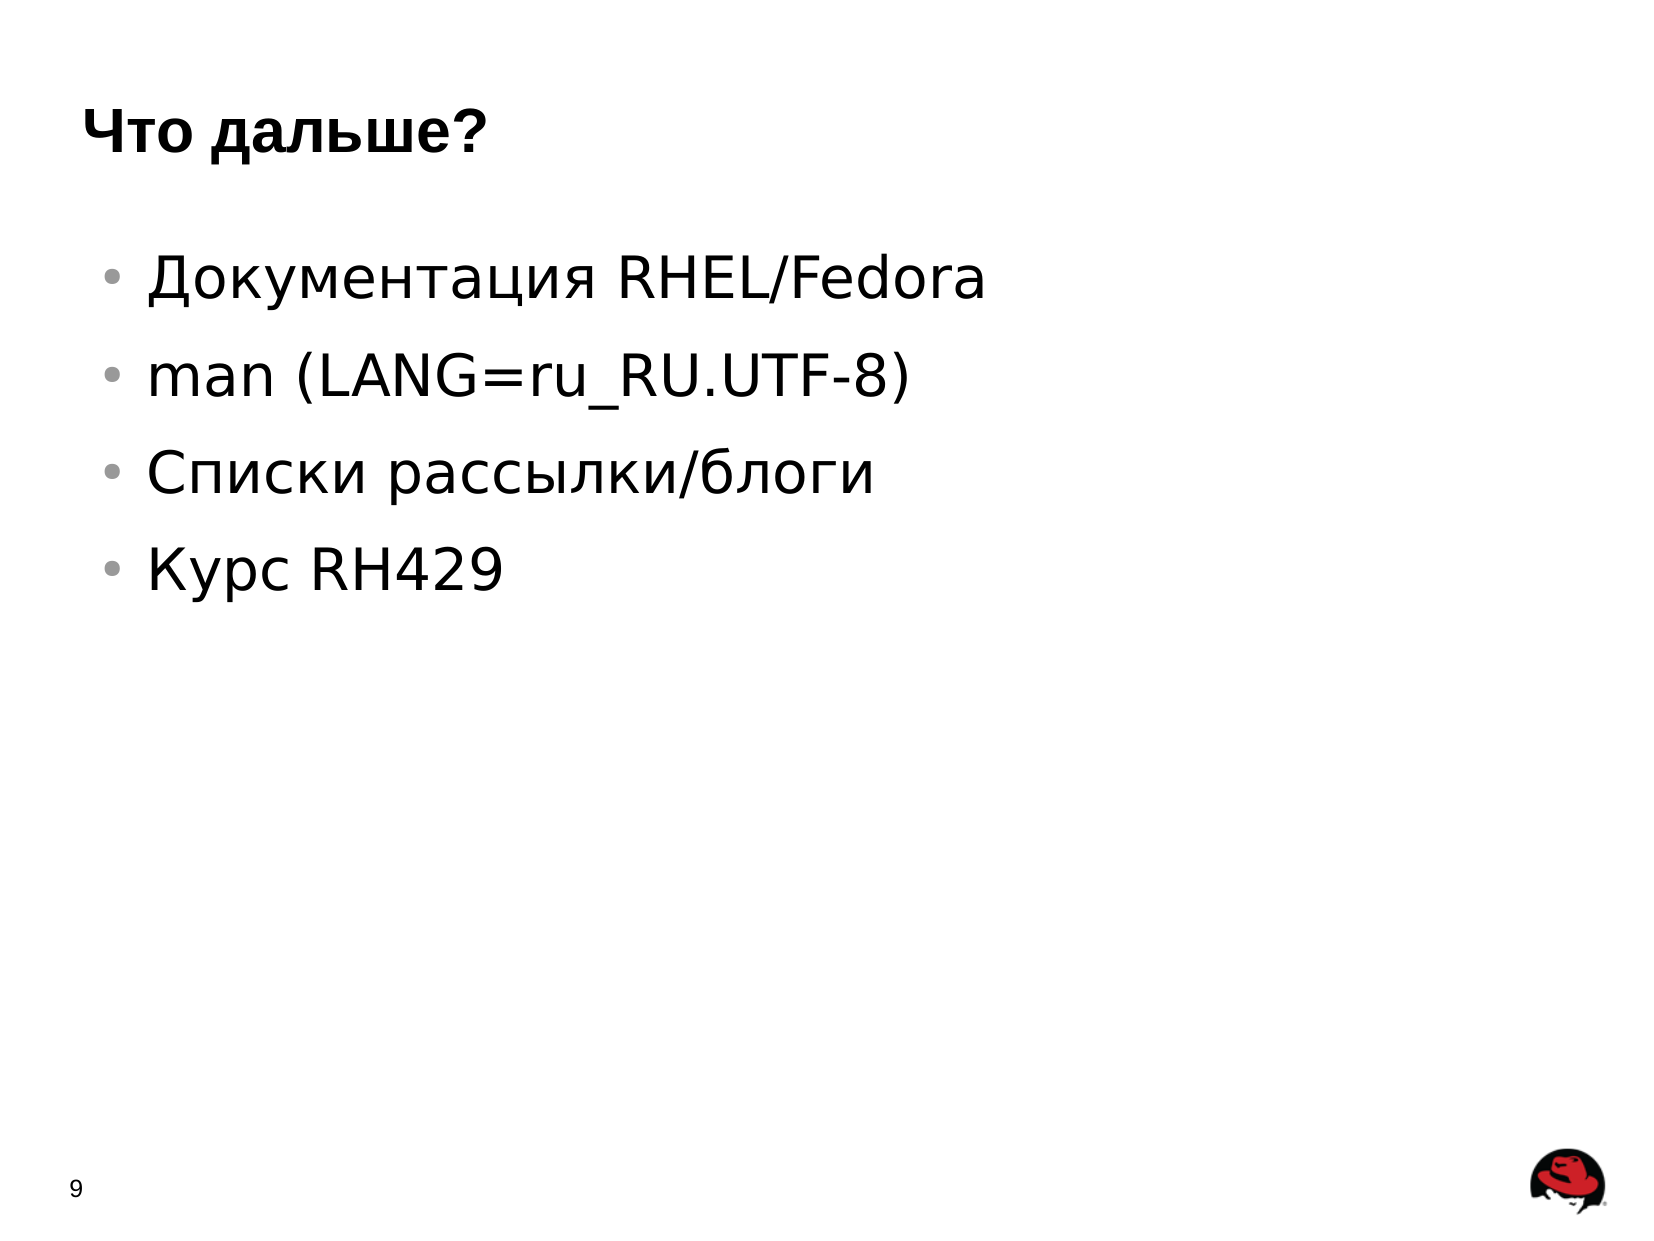

# Что дальше?
Документация RHEL/Fedora
man (LANG=ru_RU.UTF-8)
Списки рассылки/блоги
Курс RH429